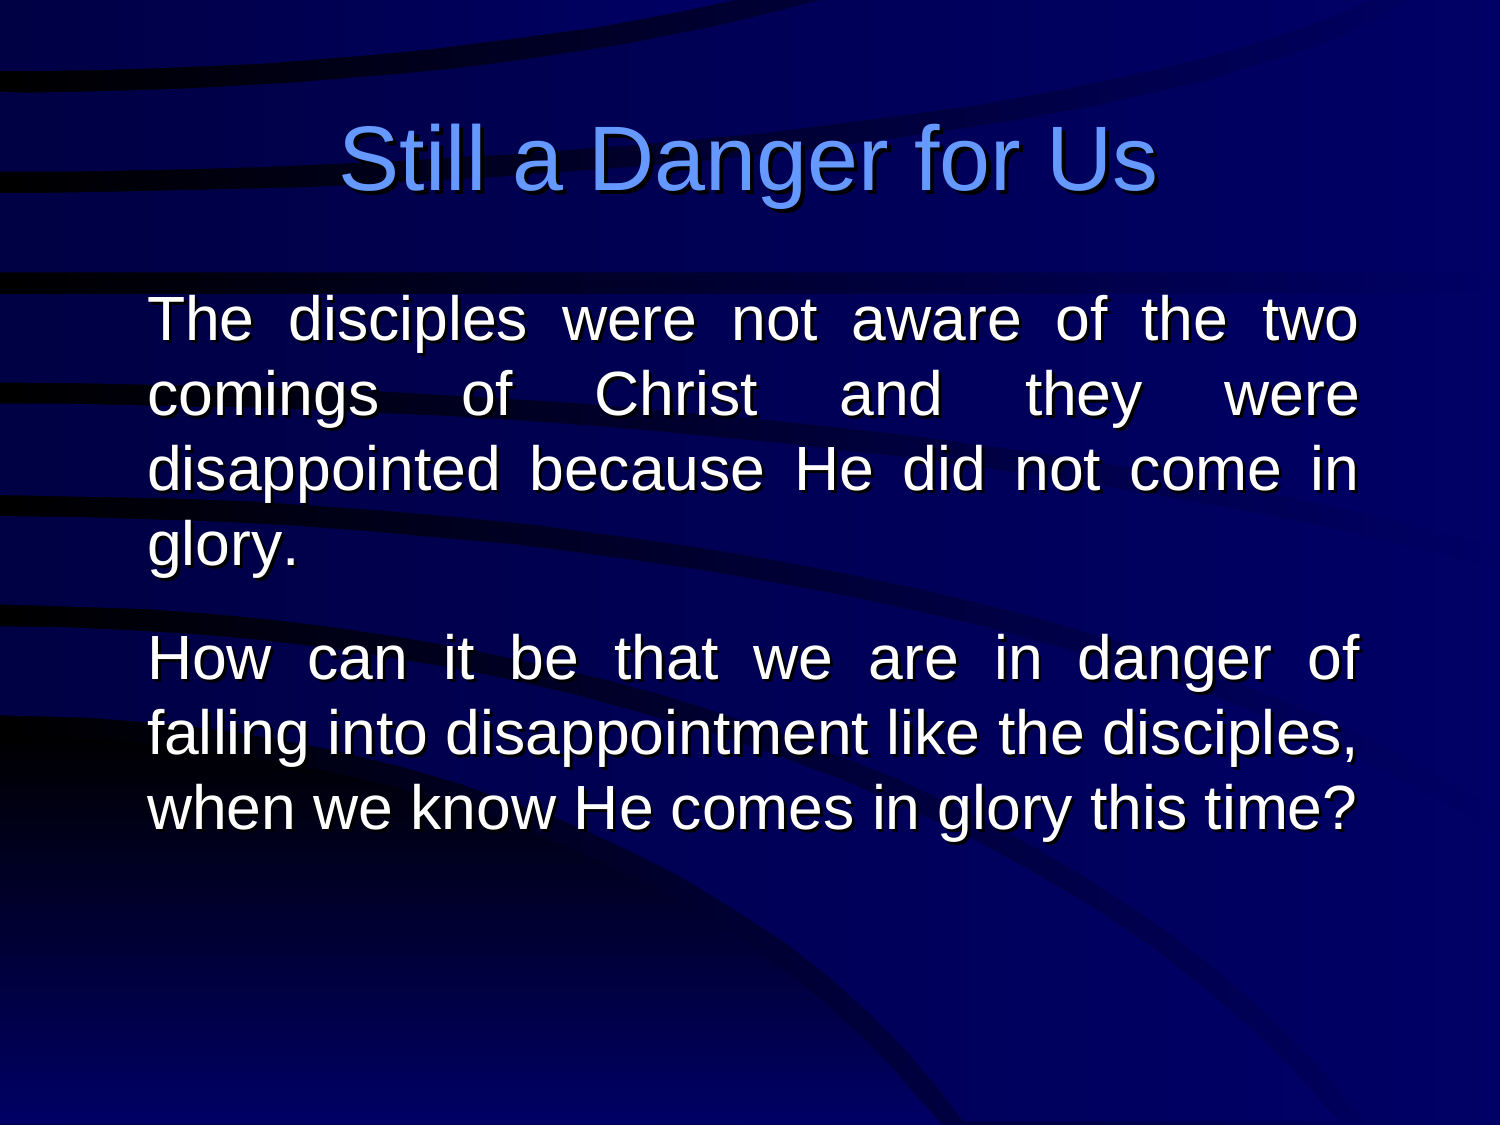

Still a Danger for Us
The disciples were not aware of the two comings of Christ and they were disappointed because He did not come in glory.
How can it be that we are in danger of falling into disappointment like the disciples, when we know He comes in glory this time?